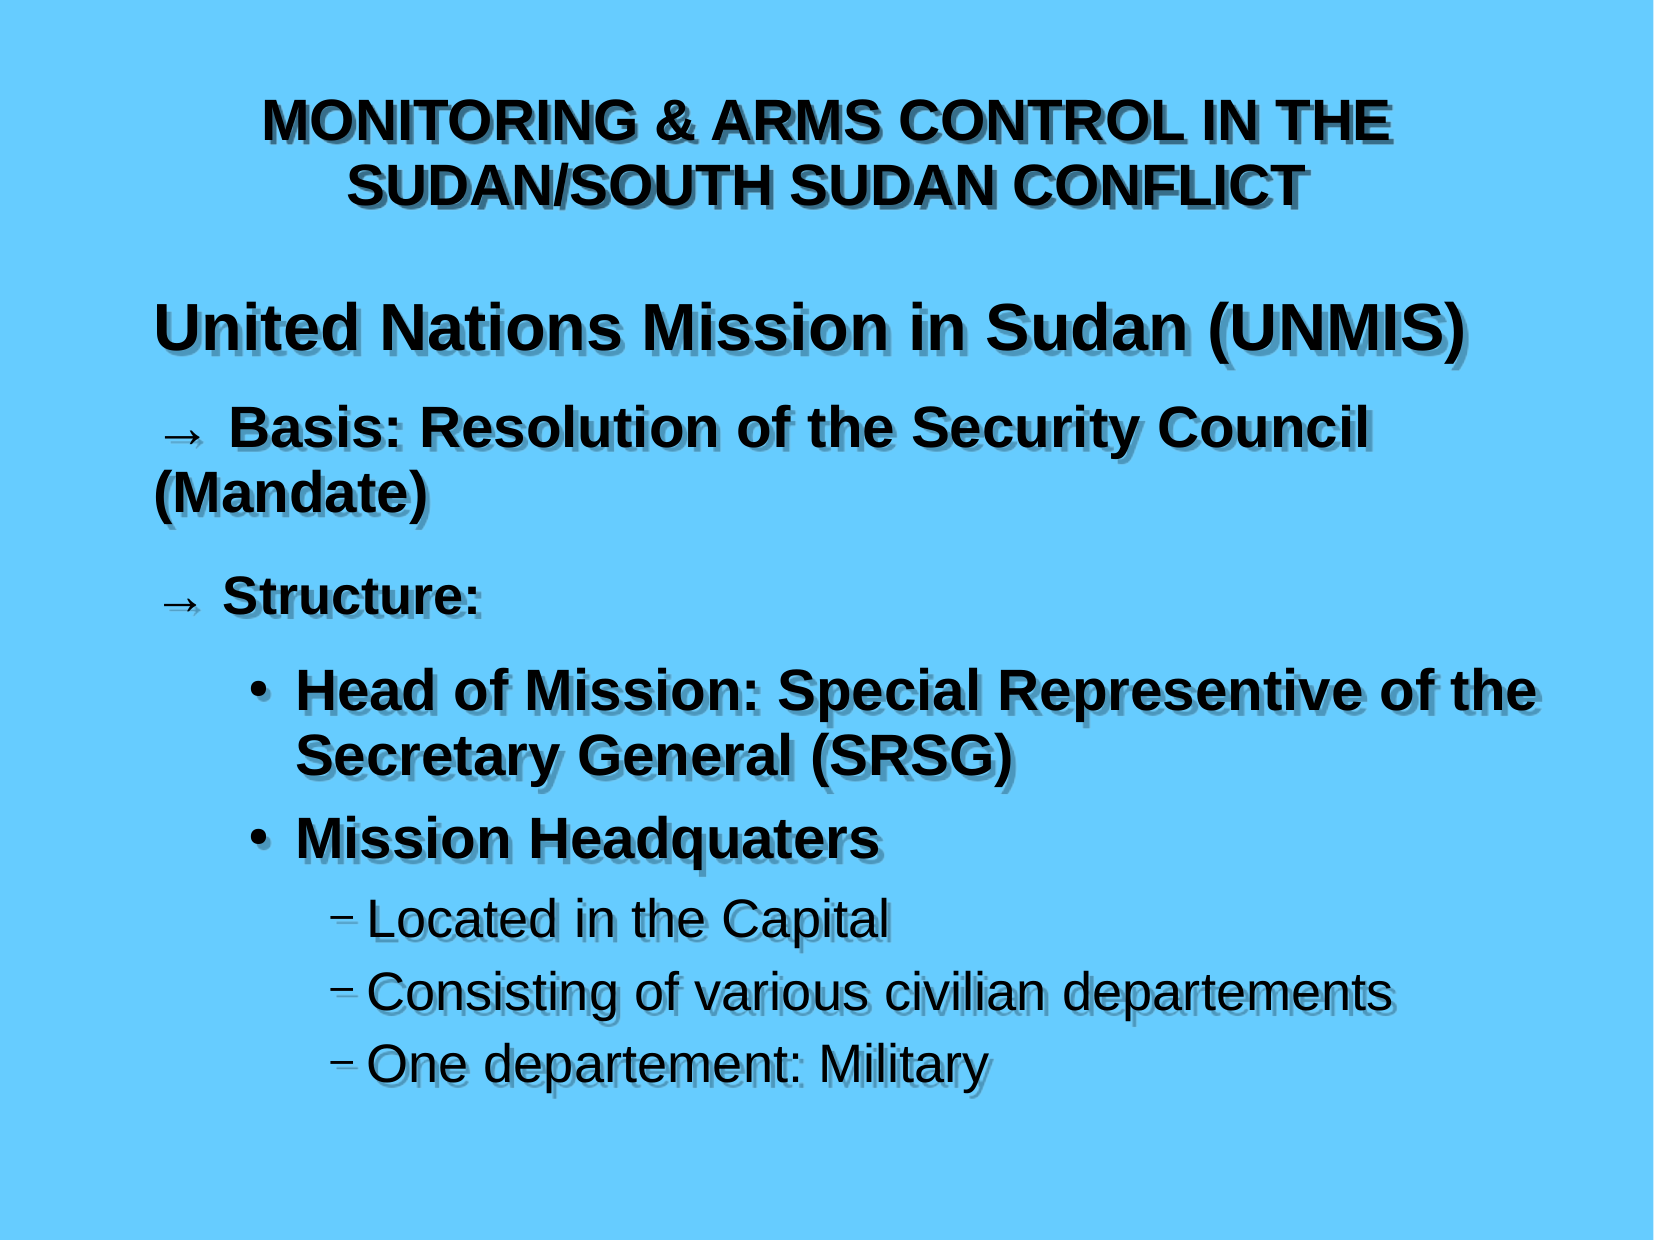

# MONITORING & ARMS CONTROL IN THE SUDAN/SOUTH SUDAN CONFLICT
United Nations Mission in Sudan (UNMIS)
→ Basis: Resolution of the Security Council (Mandate)
→ Structure:
Head of Mission: Special Representive of the Secretary General (SRSG)
Mission Headquaters
Located in the Capital
Consisting of various civilian departements
One departement: Military